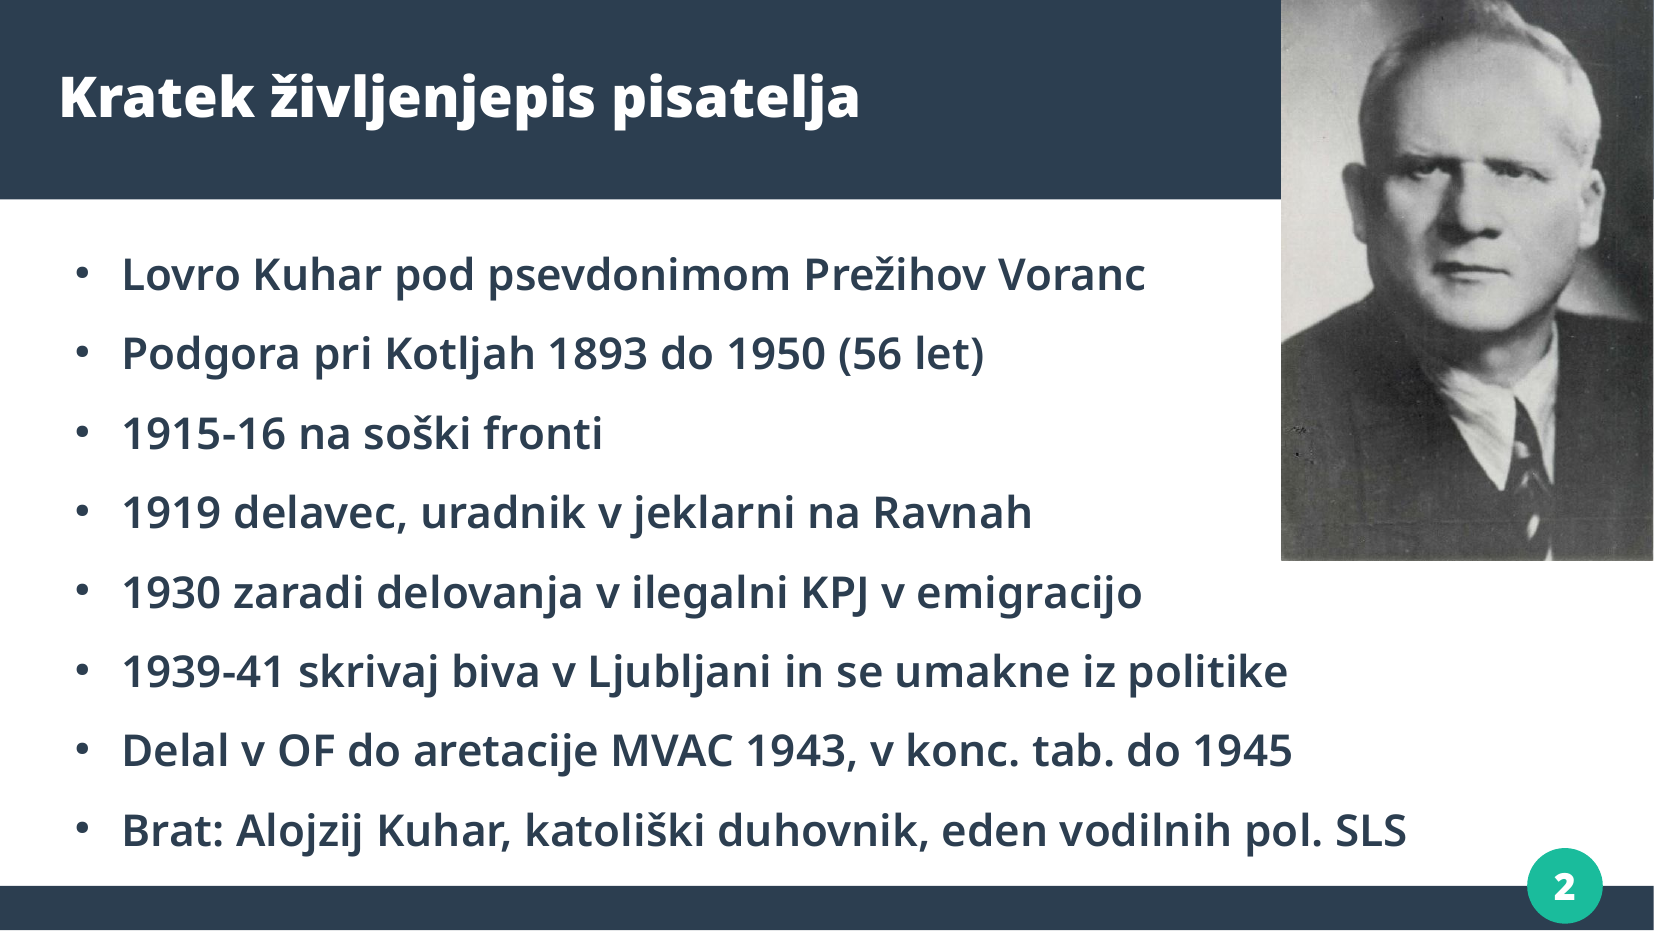

# Kratek življenjepis pisatelja
Lovro Kuhar pod psevdonimom Prežihov Voranc
Podgora pri Kotljah 1893 do 1950 (56 let)
1915-16 na soški fronti
1919 delavec, uradnik v jeklarni na Ravnah
1930 zaradi delovanja v ilegalni KPJ v emigracijo
1939-41 skrivaj biva v Ljubljani in se umakne iz politike
Delal v OF do aretacije MVAC 1943, v konc. tab. do 1945
Brat: Alojzij Kuhar, katoliški duhovnik, eden vodilnih pol. SLS